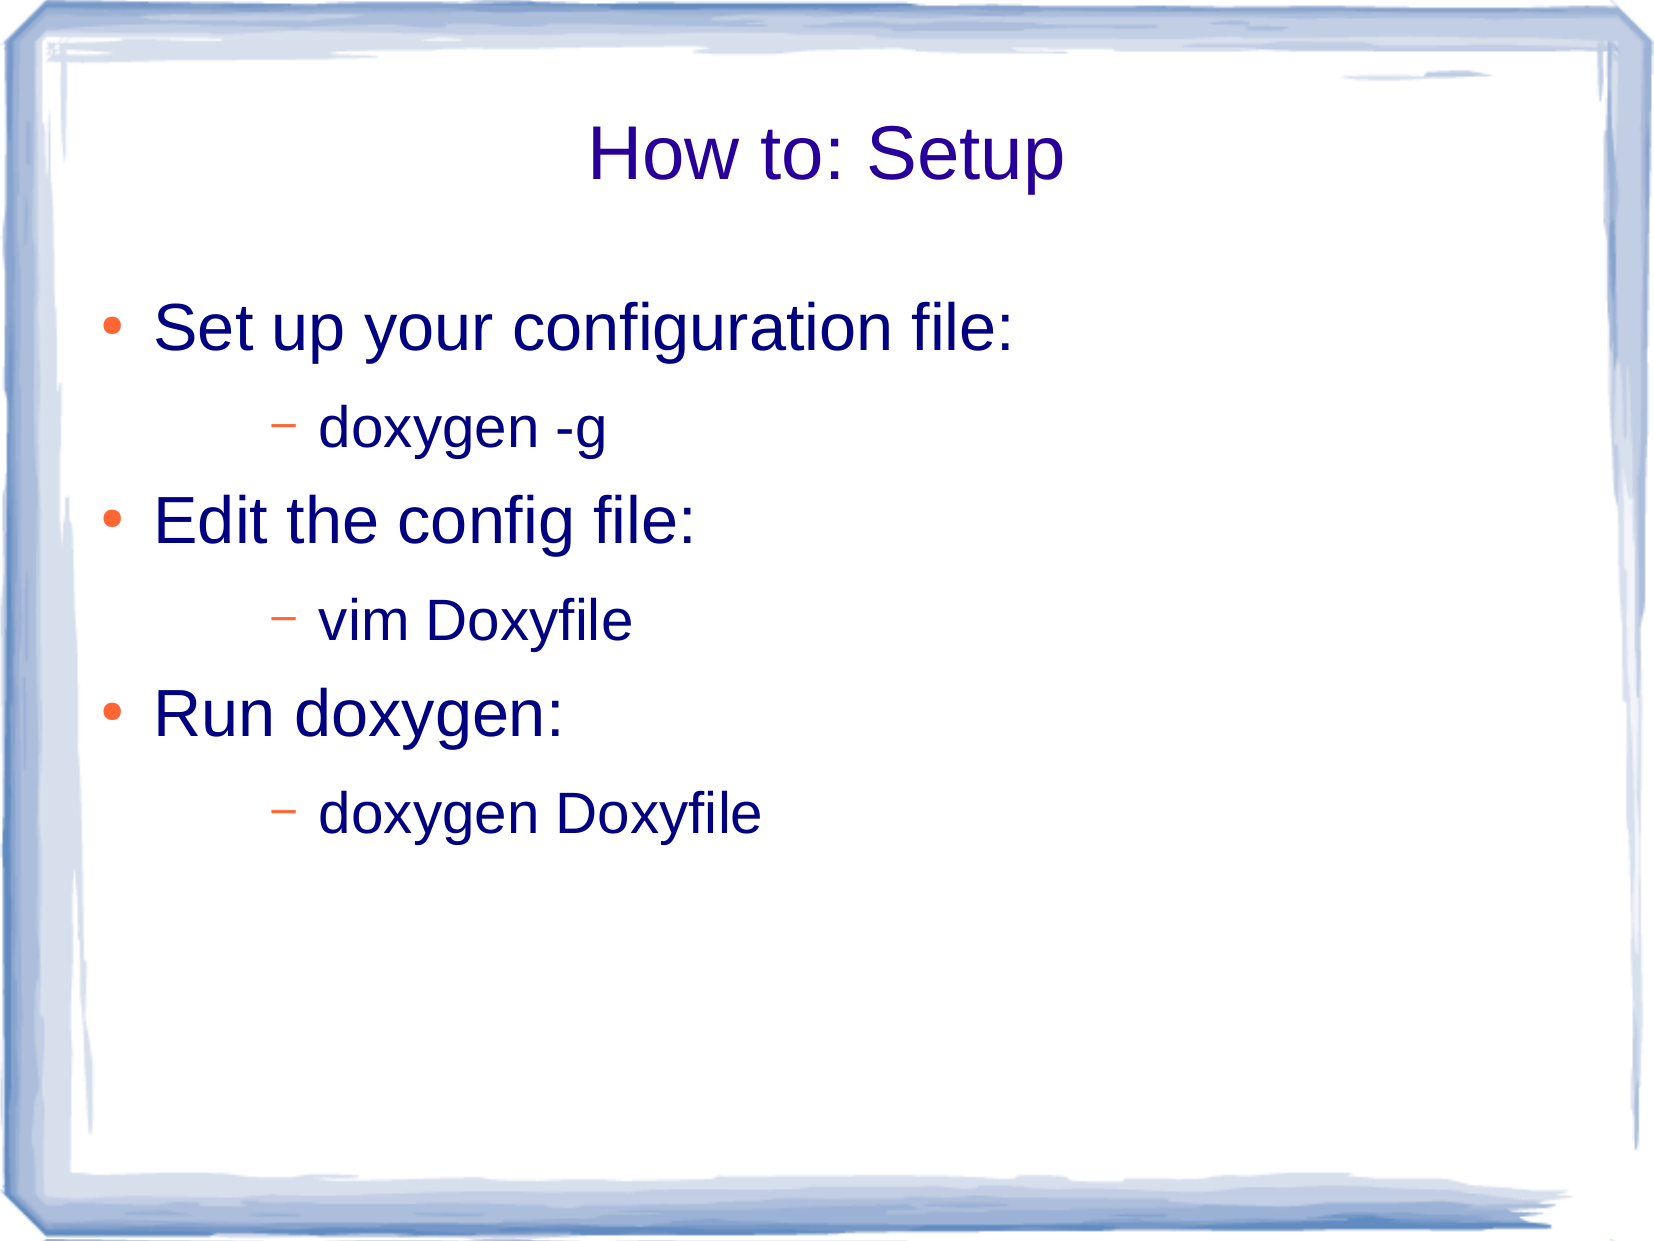

# How to: Setup
Set up your configuration file:
doxygen -g
Edit the config file:
vim Doxyfile
Run doxygen:
doxygen Doxyfile